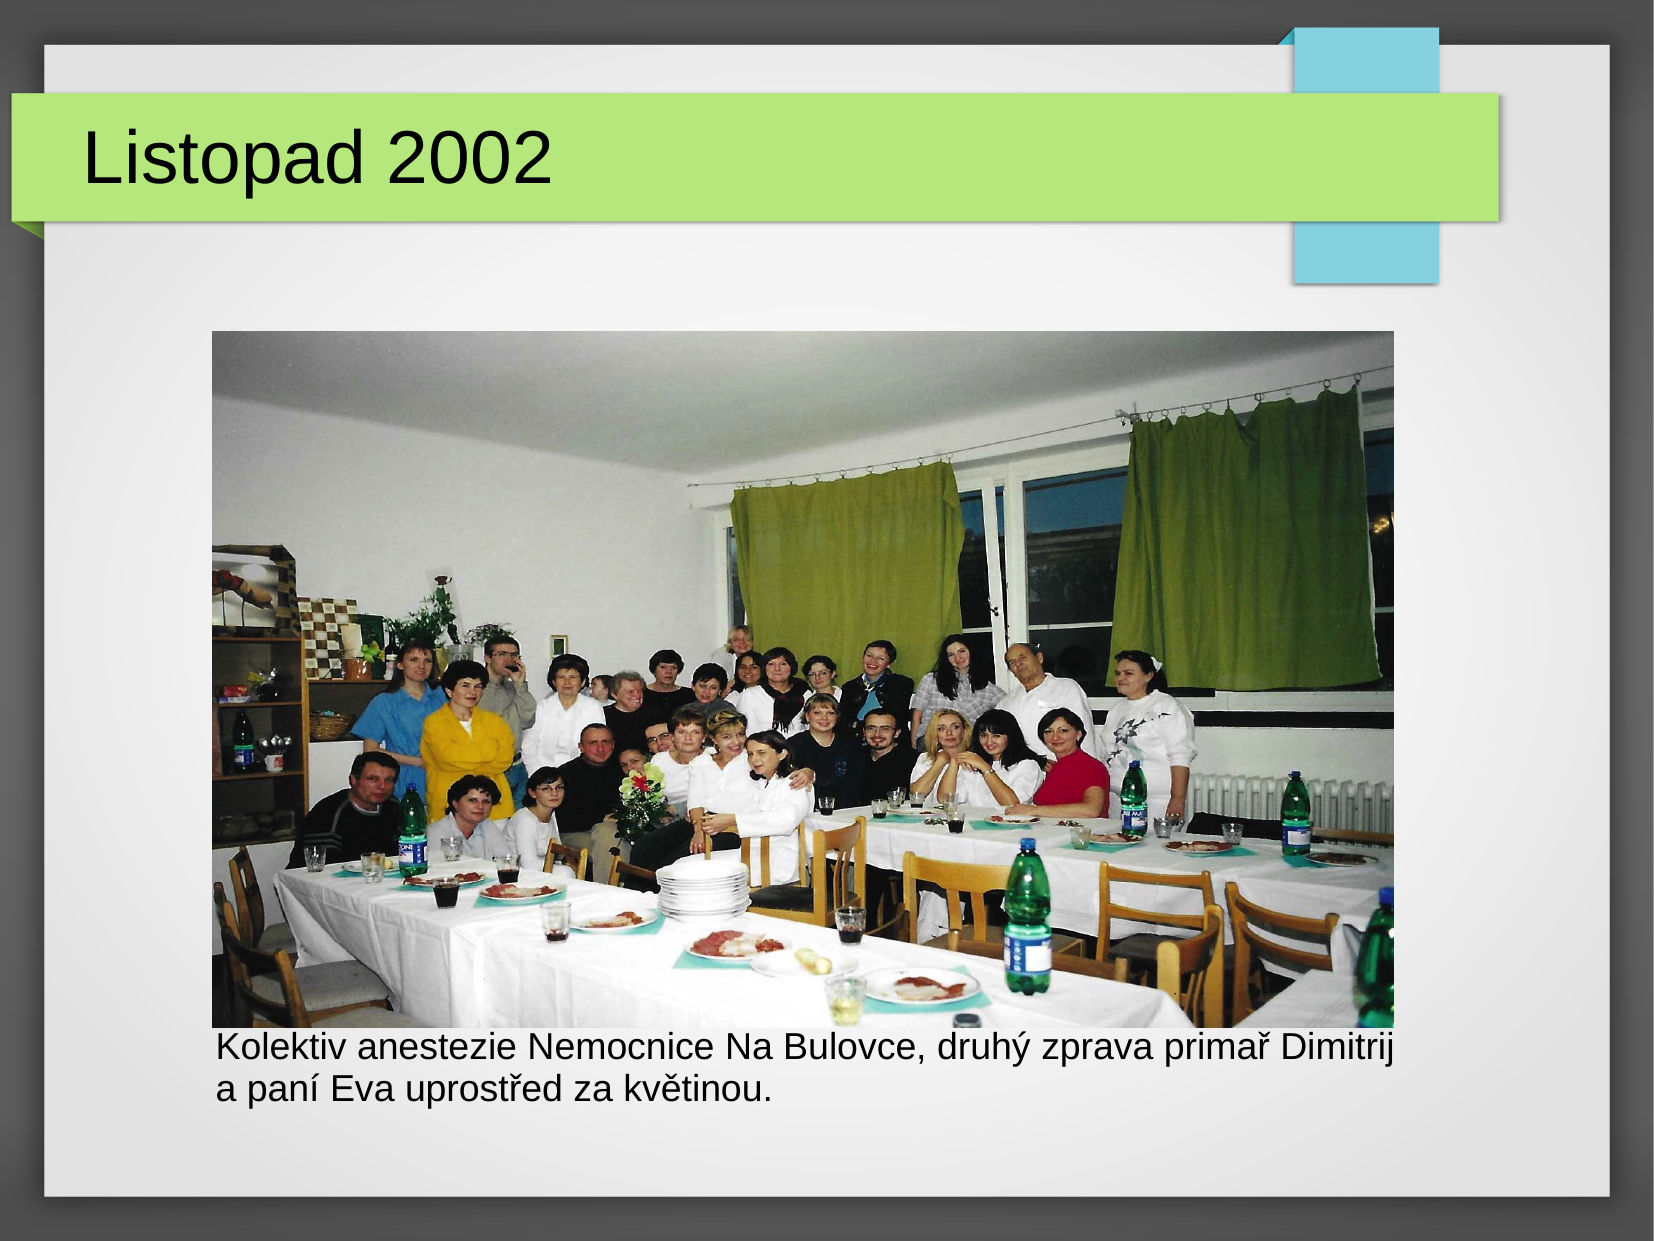

# Listopad 2002
Kolektiv anestezie Nemocnice Na Bulovce, druhý zprava primař Dimitrij
a paní Eva uprostřed za květinou.